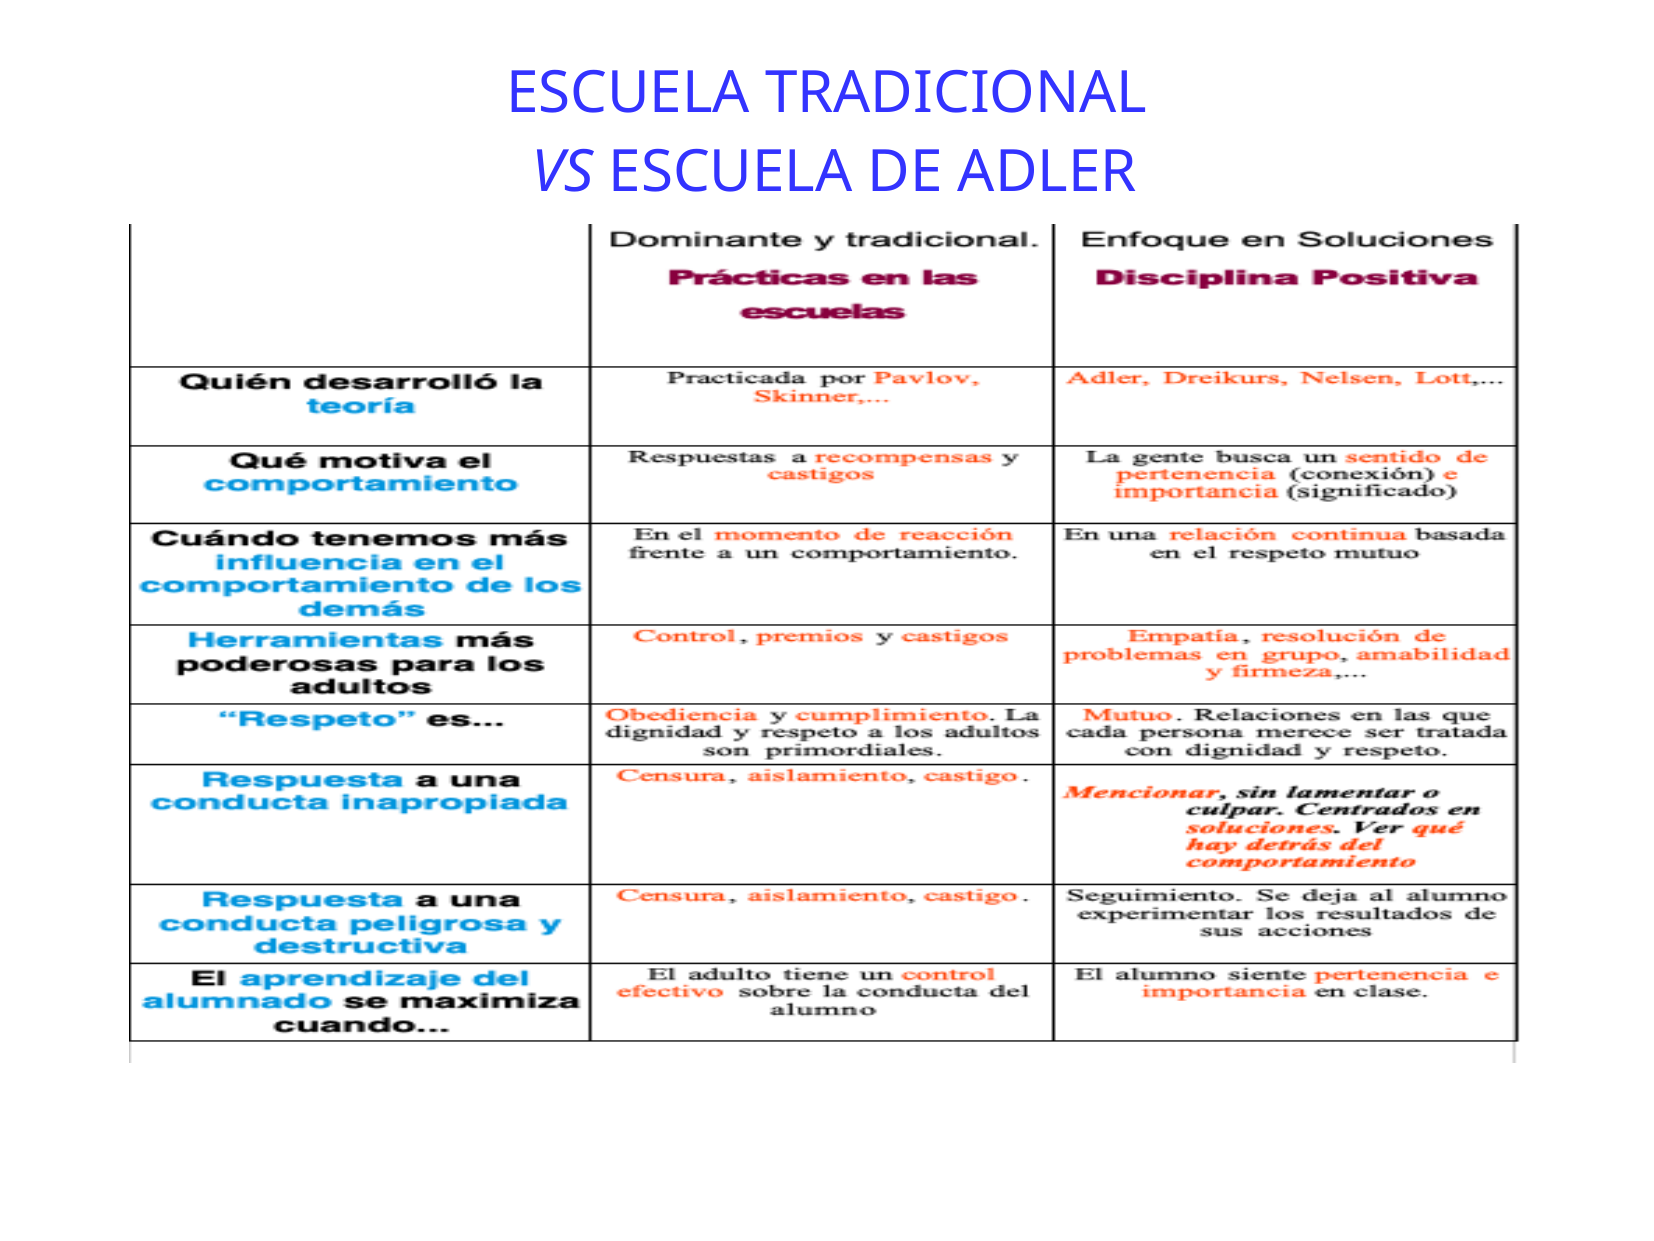

# ESCUELA TRADICIONAL VS ESCUELA DE ADLER